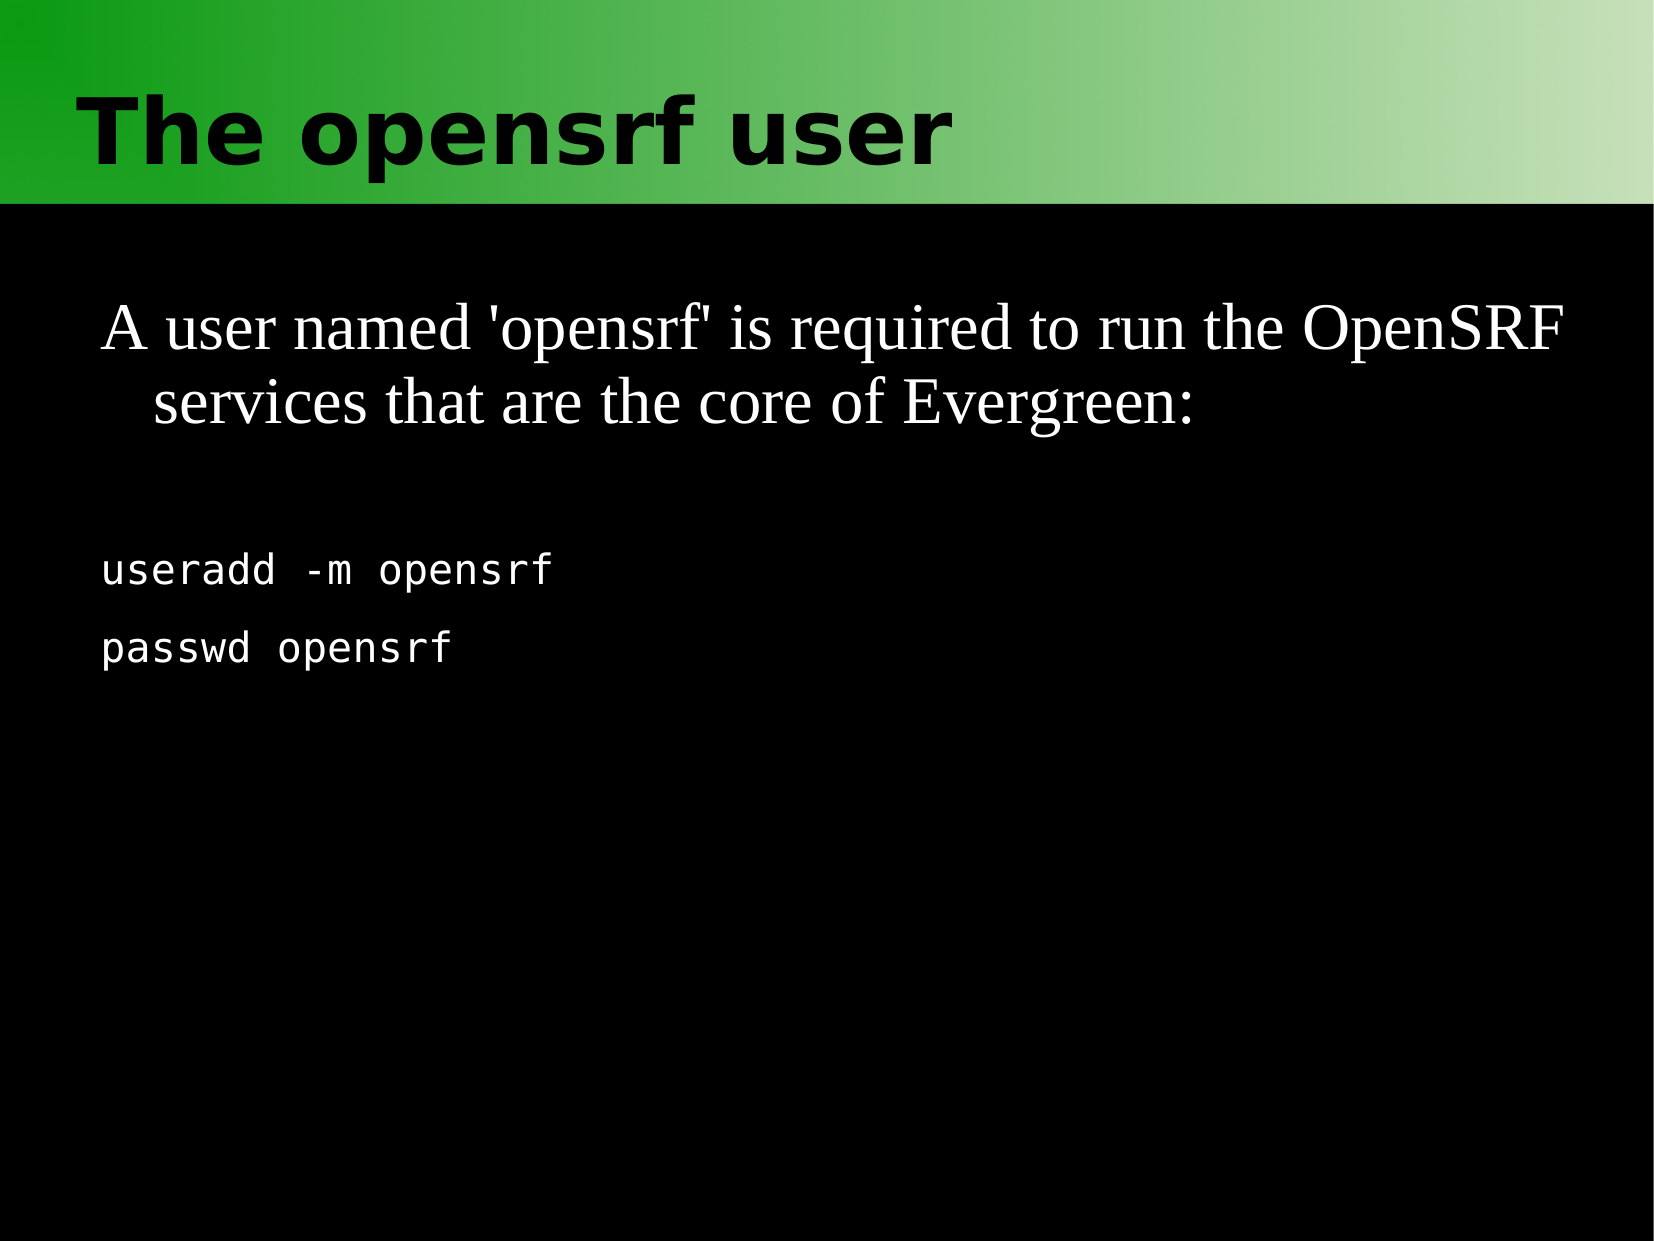

# The opensrf user
A user named 'opensrf' is required to run the OpenSRF services that are the core of Evergreen:
useradd -m opensrf
passwd opensrf